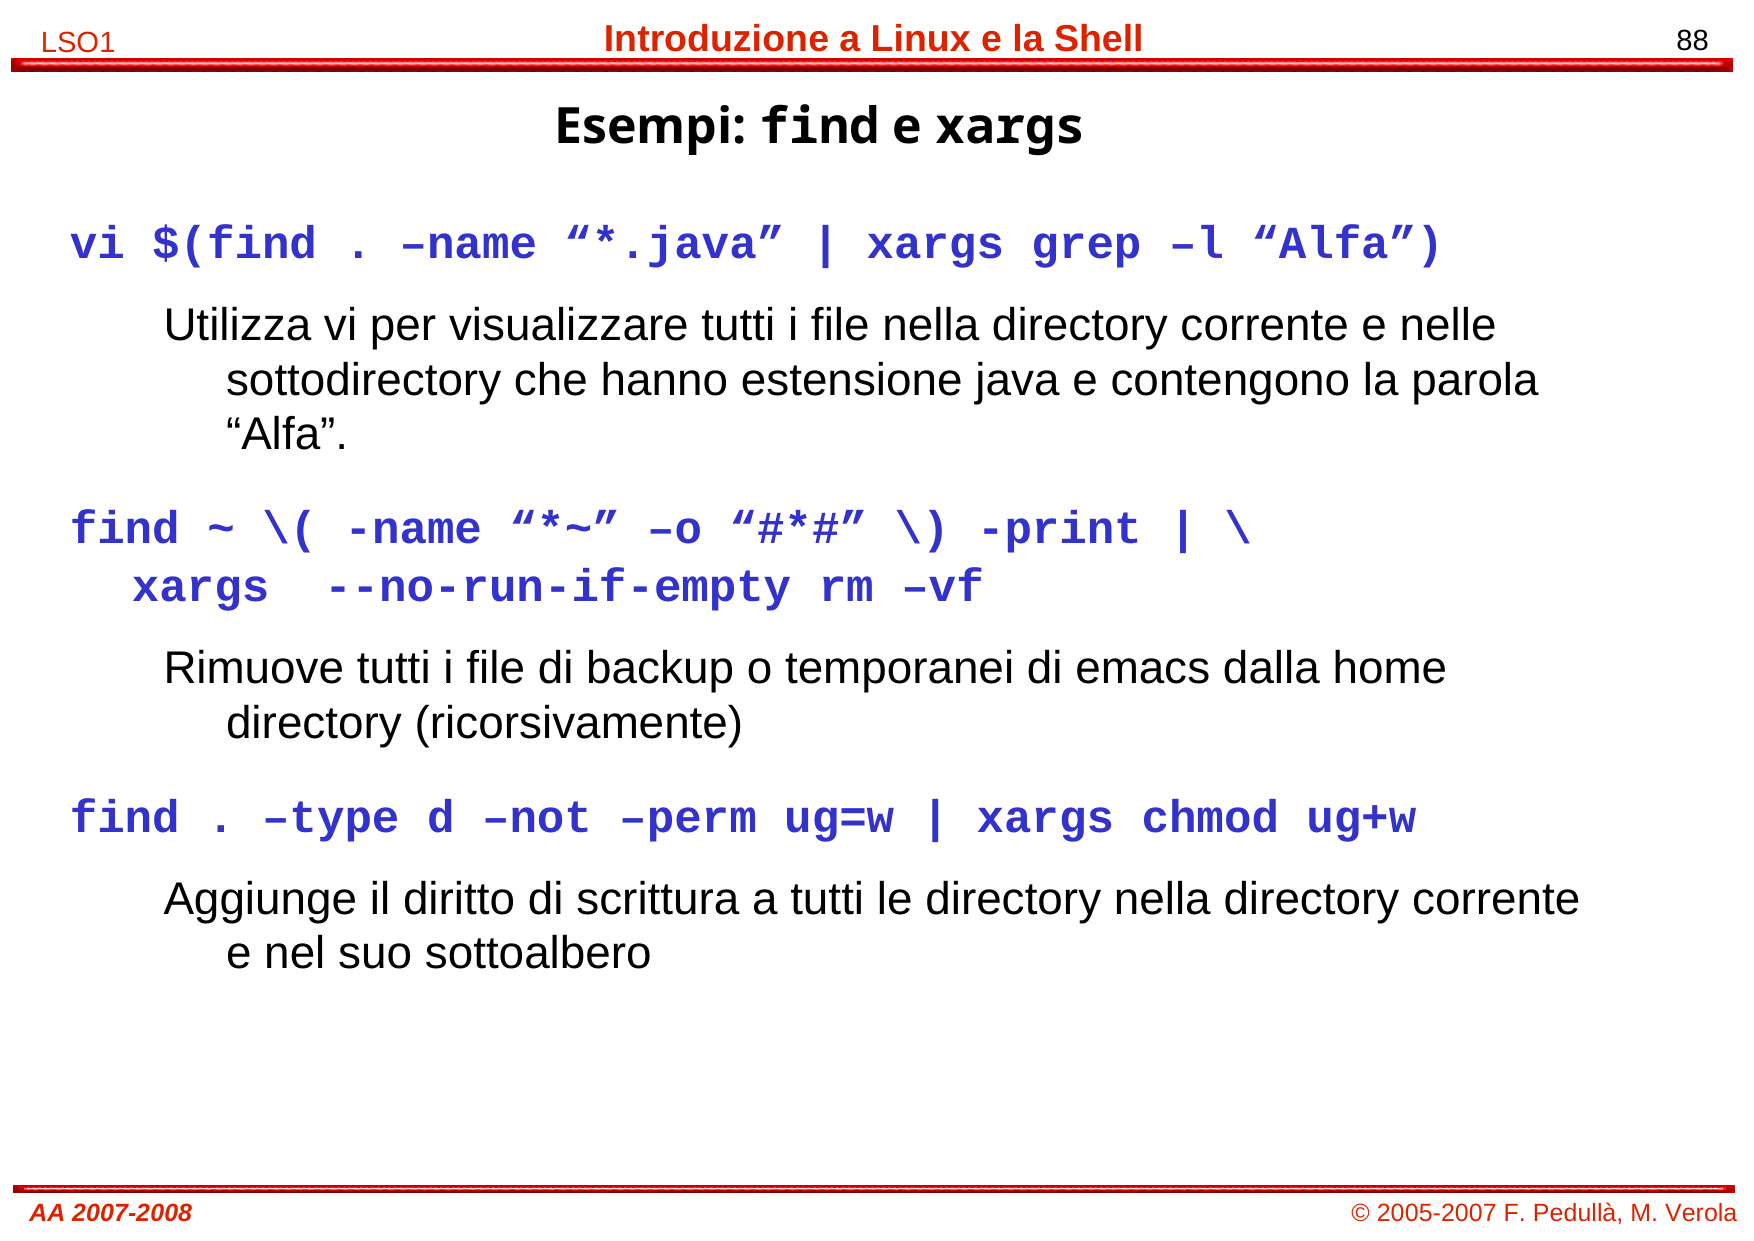

# Esempi: find e xargs
vi $(find . –name “*.java” | xargs grep –l “Alfa”)
Utilizza vi per visualizzare tutti i file nella directory corrente e nelle sottodirectory che hanno estensione java e contengono la parola “Alfa”.
find ~ \( -name “*~” –o “#*#” \) -print | \
xargs --no-run-if-empty rm –vf
Rimuove tutti i file di backup o temporanei di emacs dalla home directory (ricorsivamente)
find . –type d –not –perm ug=w | xargs chmod ug+w
Aggiunge il diritto di scrittura a tutti le directory nella directory corrente e nel suo sottoalbero